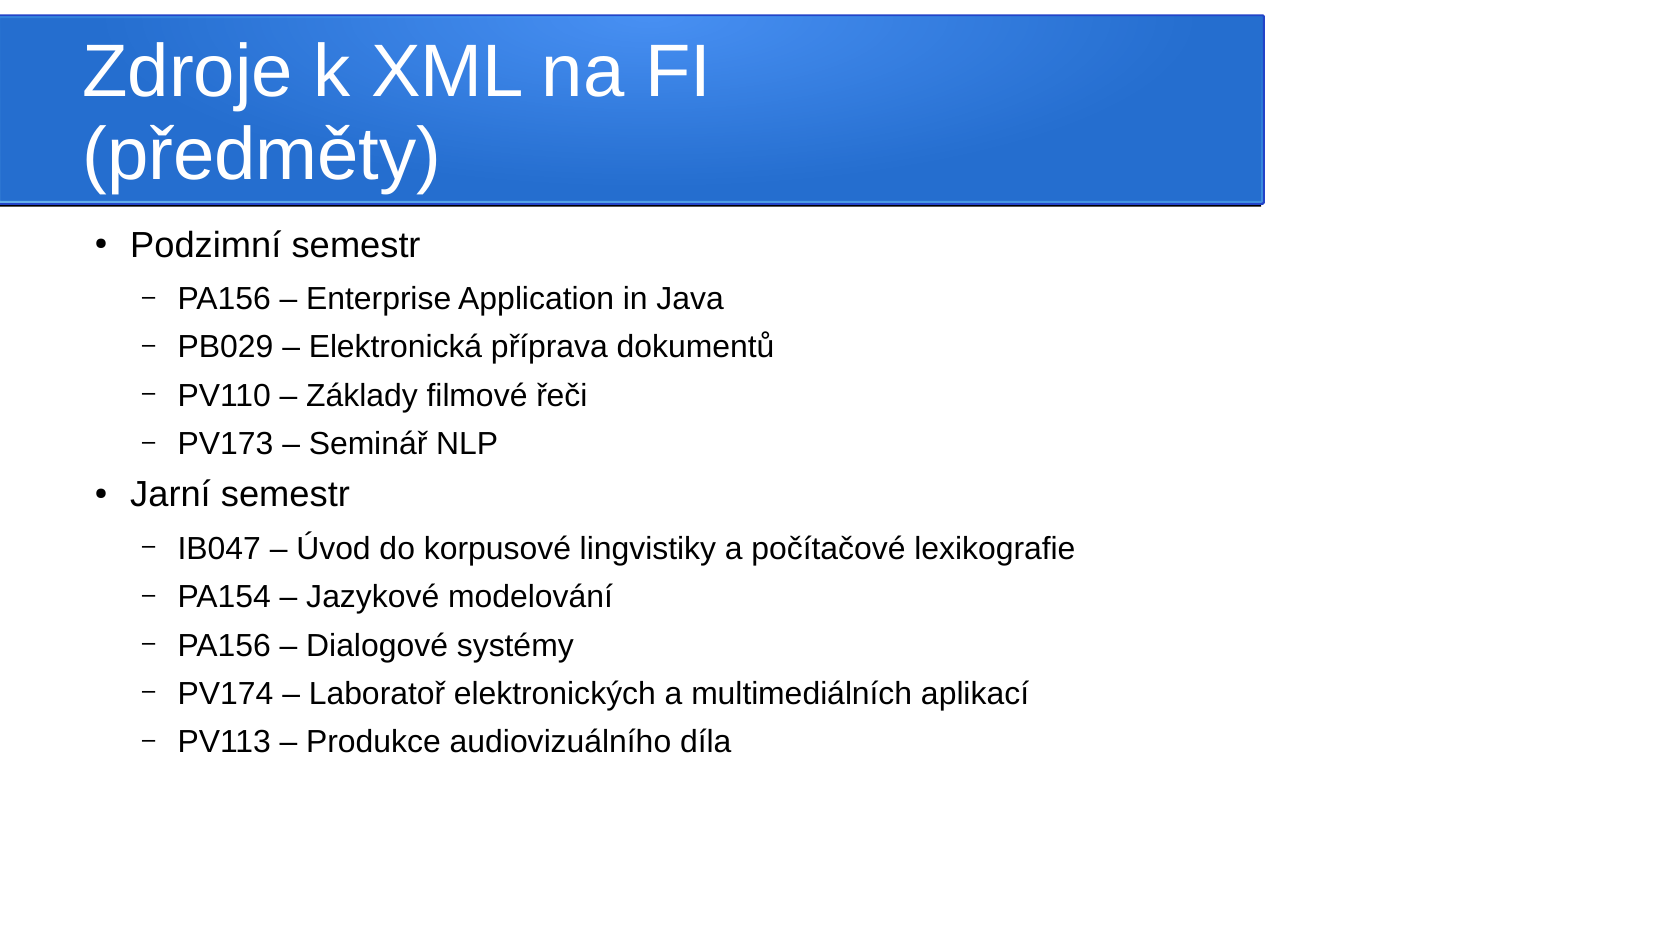

# Zdroje k XML na FI (předměty)
Podzimní semestr
PA156 – Enterprise Application in Java
PB029 – Elektronická příprava dokumentů
PV110 – Základy filmové řeči
PV173 – Seminář NLP
Jarní semestr
IB047 – Úvod do korpusové lingvistiky a počítačové lexikografie
PA154 – Jazykové modelování
PA156 – Dialogové systémy
PV174 – Laboratoř elektronických a multimediálních aplikací
PV113 – Produkce audiovizuálního díla